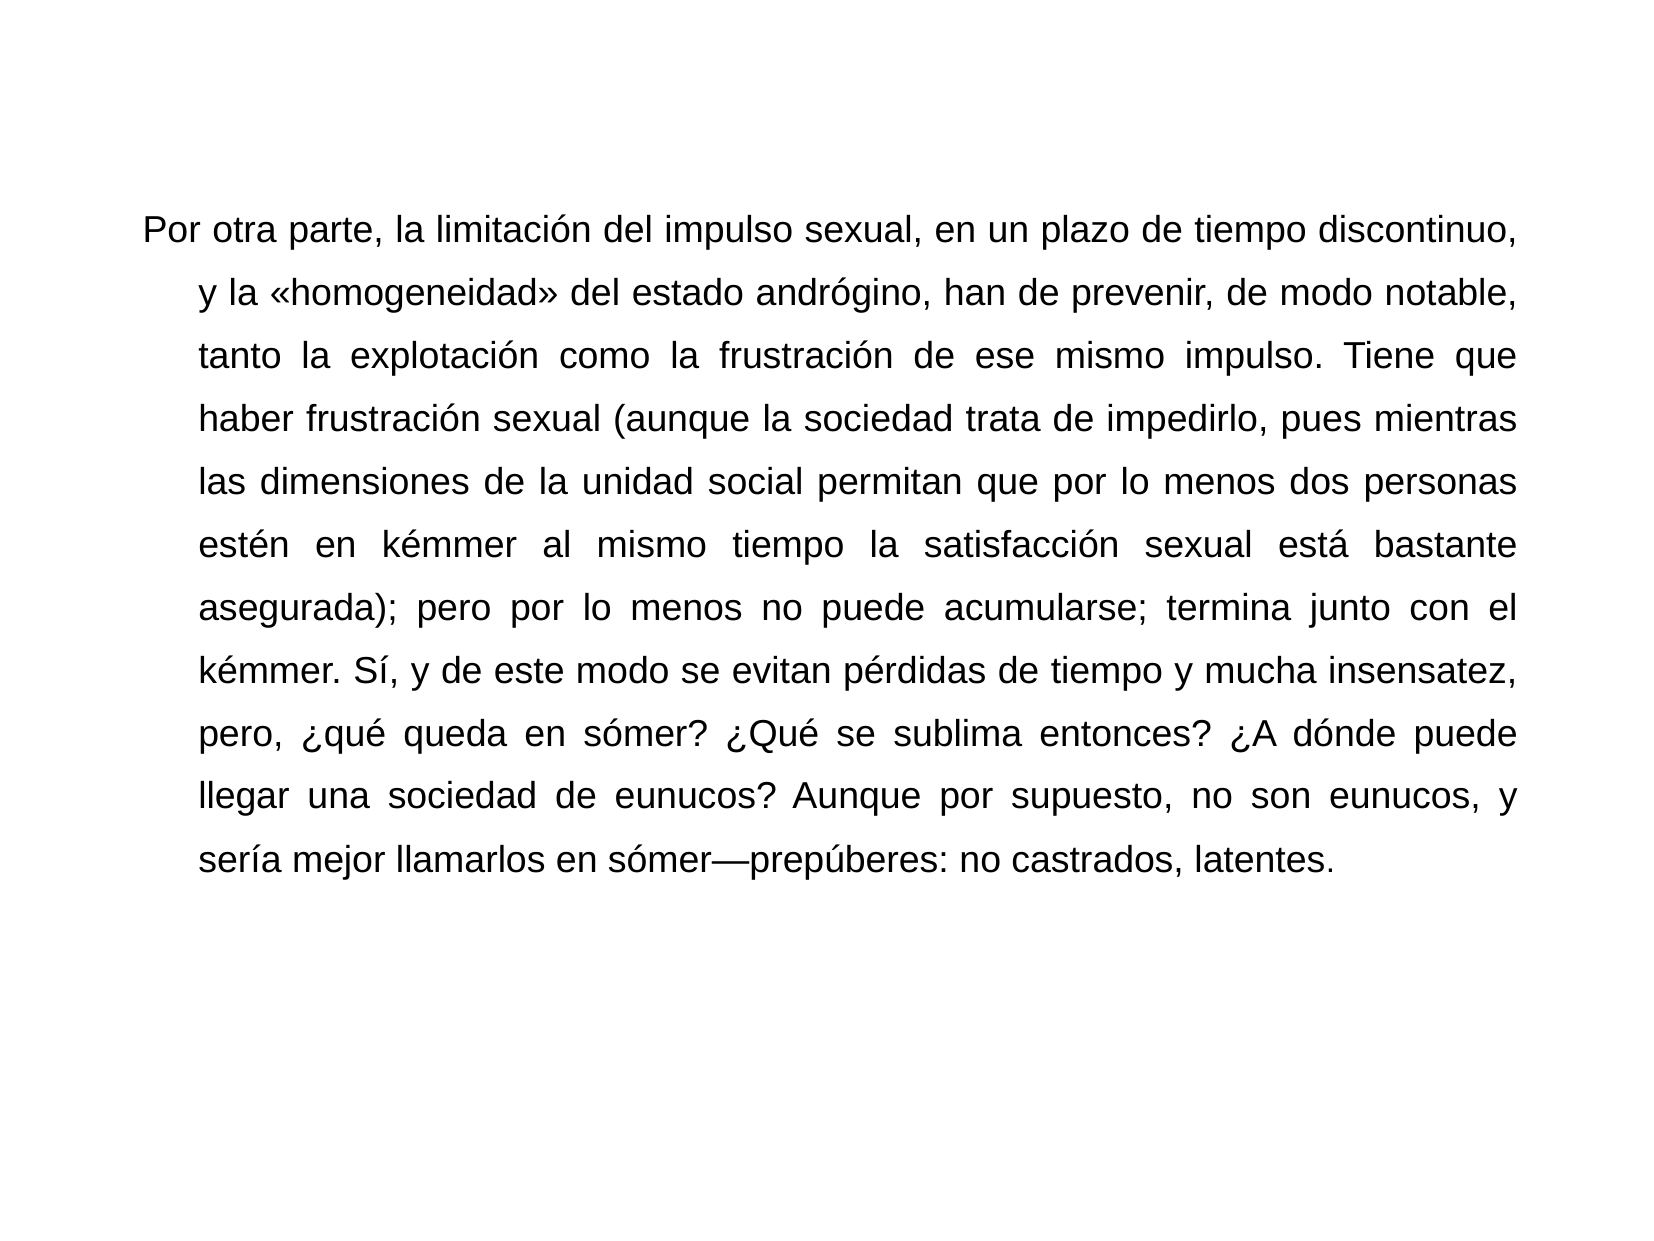

Por otra parte, la limitación del impulso sexual, en un plazo de tiempo discontinuo, y la «homogeneidad» del estado andrógino, han de prevenir, de modo notable, tanto la explotación como la frustración de ese mismo impulso. Tiene que haber frustración sexual (aunque la sociedad trata de impedirlo, pues mientras las dimensiones de la unidad social permitan que por lo menos dos personas estén en kémmer al mismo tiempo la satisfacción sexual está bastante asegurada); pero por lo menos no puede acumularse; termina junto con el kémmer. Sí, y de este modo se evitan pérdidas de tiempo y mucha insensatez, pero, ¿qué queda en sómer? ¿Qué se sublima entonces? ¿A dónde puede llegar una sociedad de eunucos? Aunque por supuesto, no son eunucos, y sería mejor llamarlos en sómer—prepúberes: no castrados, latentes.